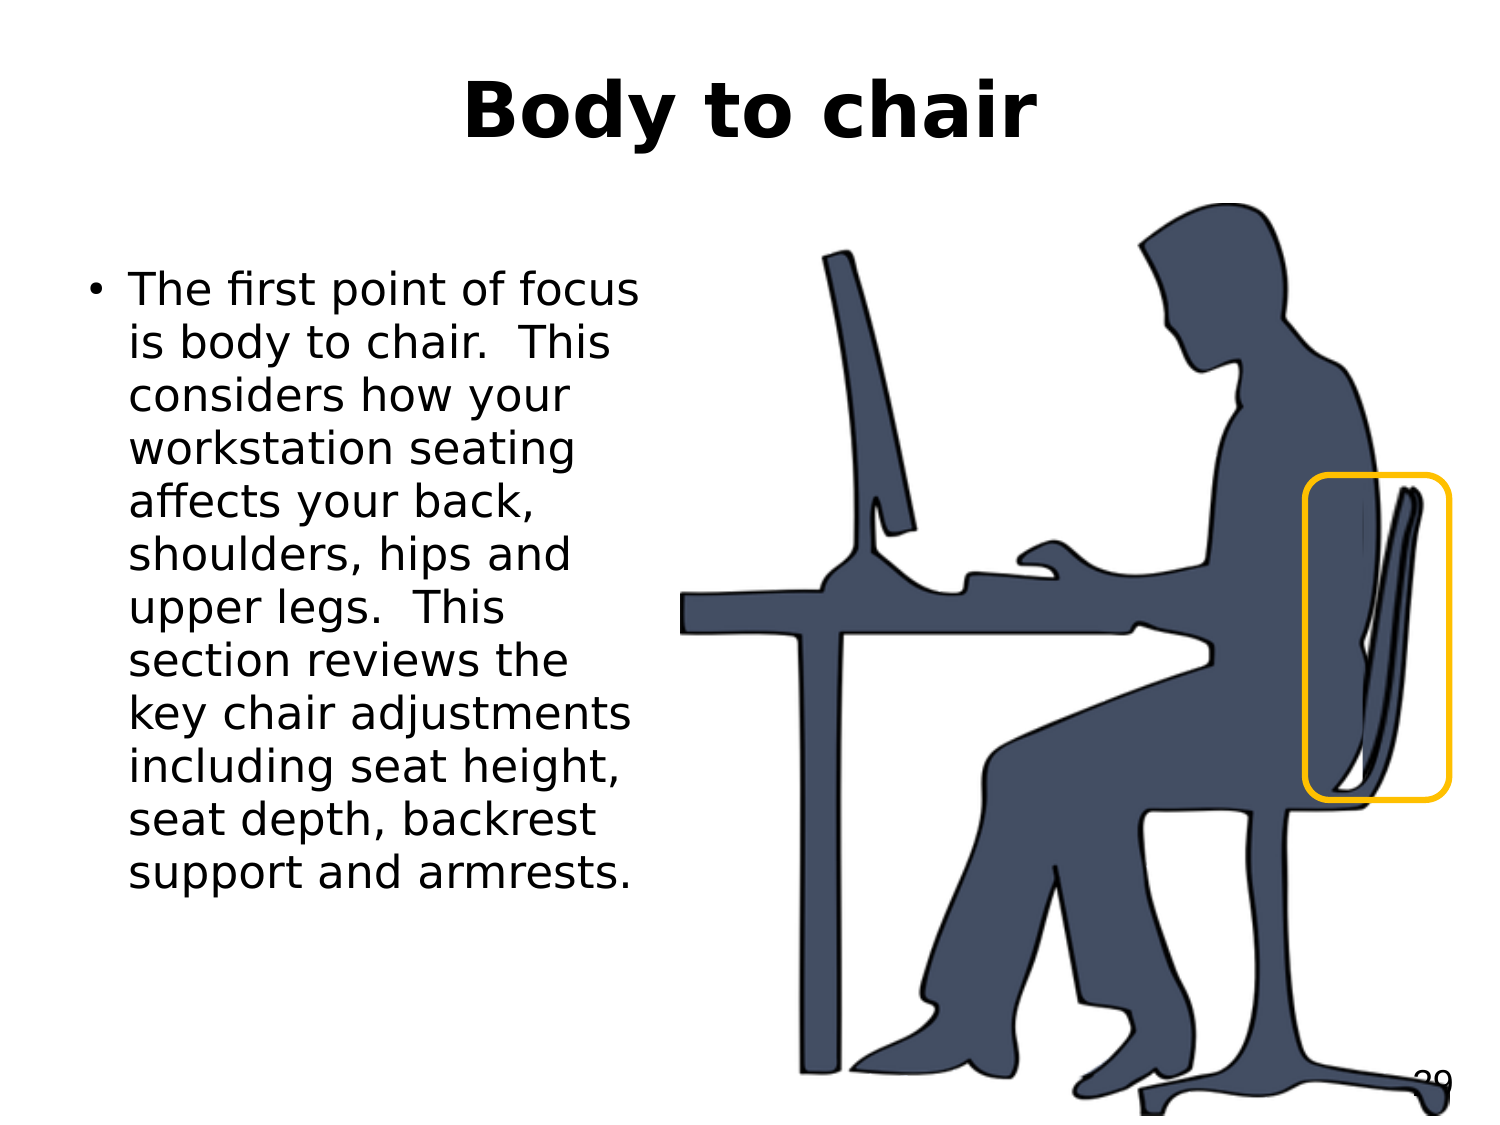

# Body to chair
The first point of focus is body to chair. This considers how your workstation seating affects your back, shoulders, hips and upper legs. This section reviews the key chair adjustments including seat height, seat depth, backrest support and armrests.